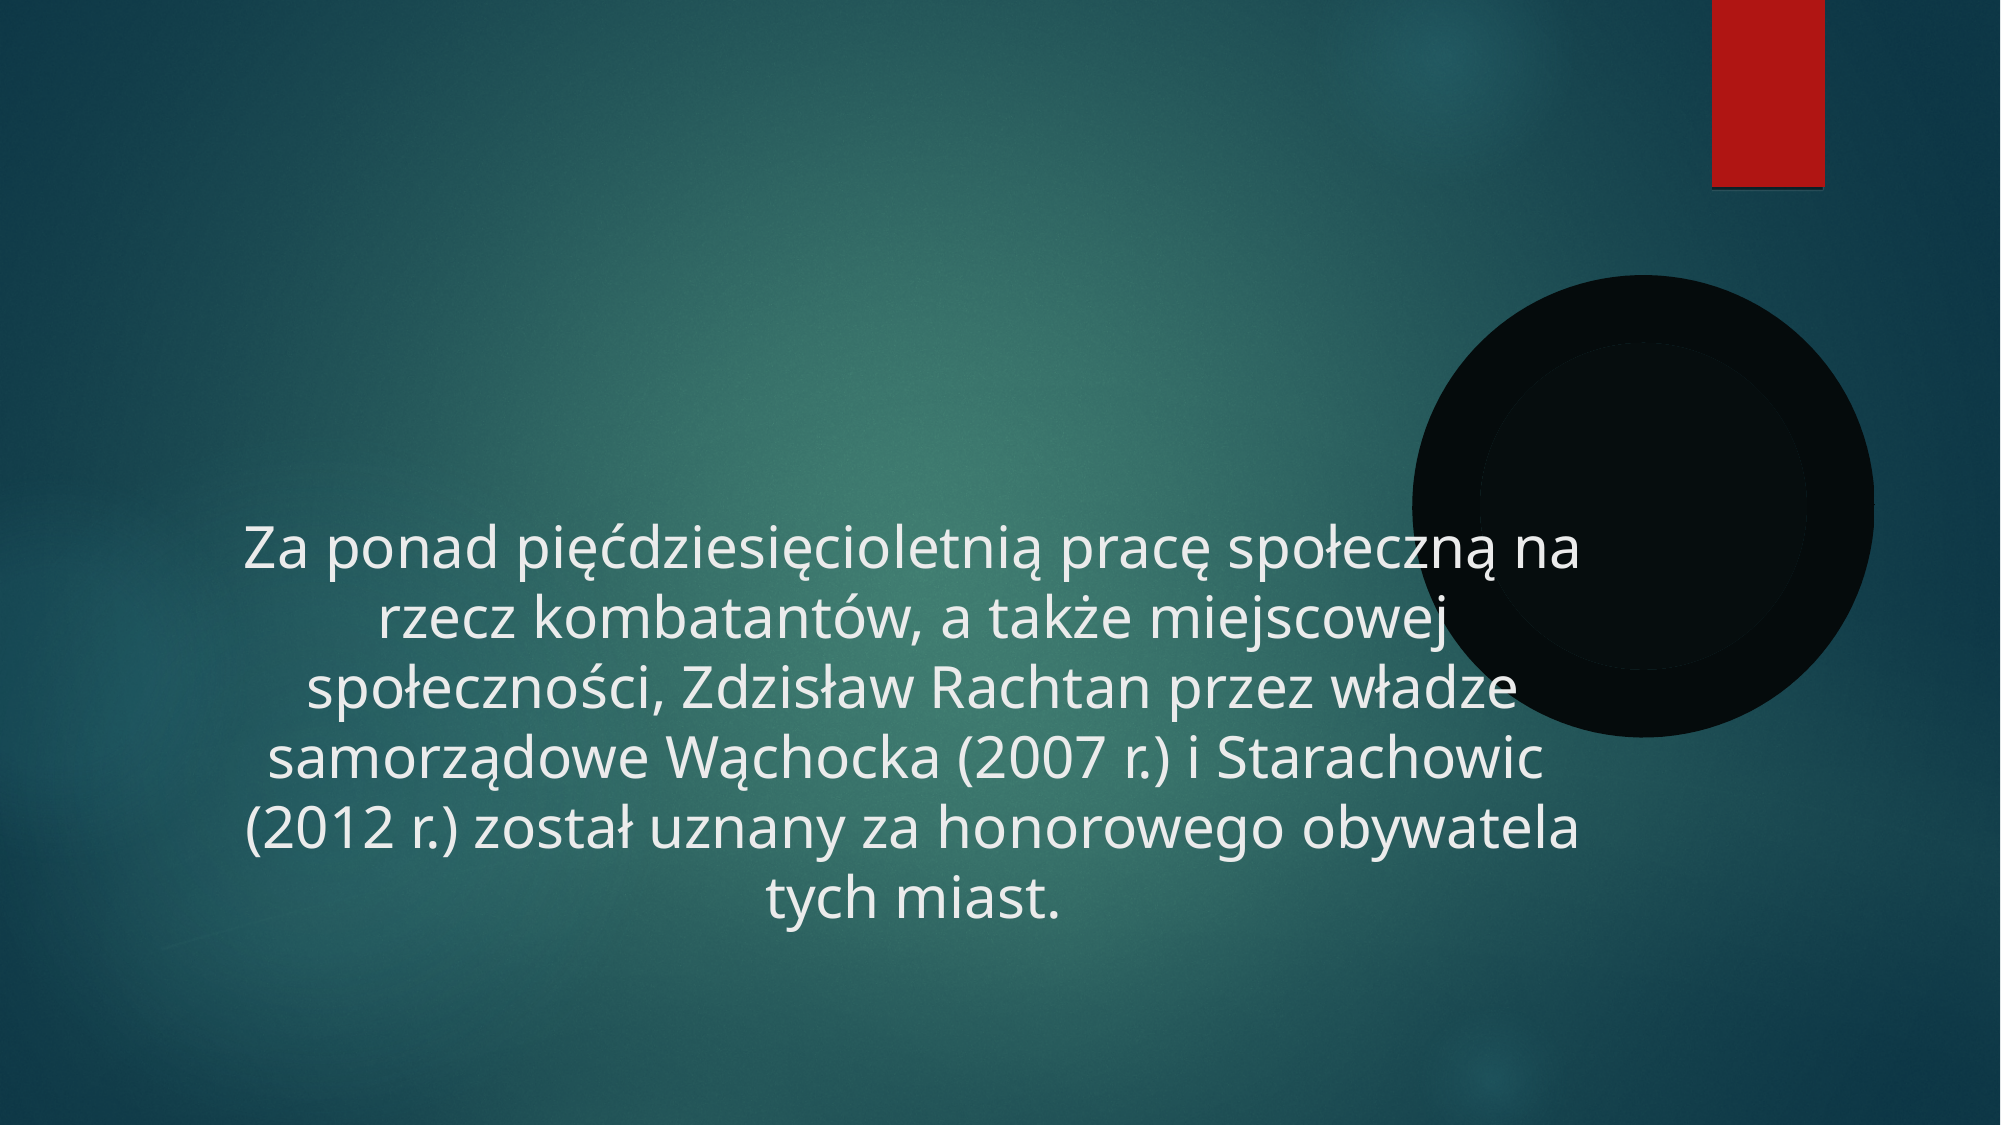

# Za ponad pięćdziesięcioletnią pracę społeczną na rzecz kombatantów, a także miejscowej społeczności, Zdzisław Rachtan przez władze samorządowe Wąchocka (2007 r.) i Starachowic (2012 r.) został uznany za honorowego obywatela tych miast.